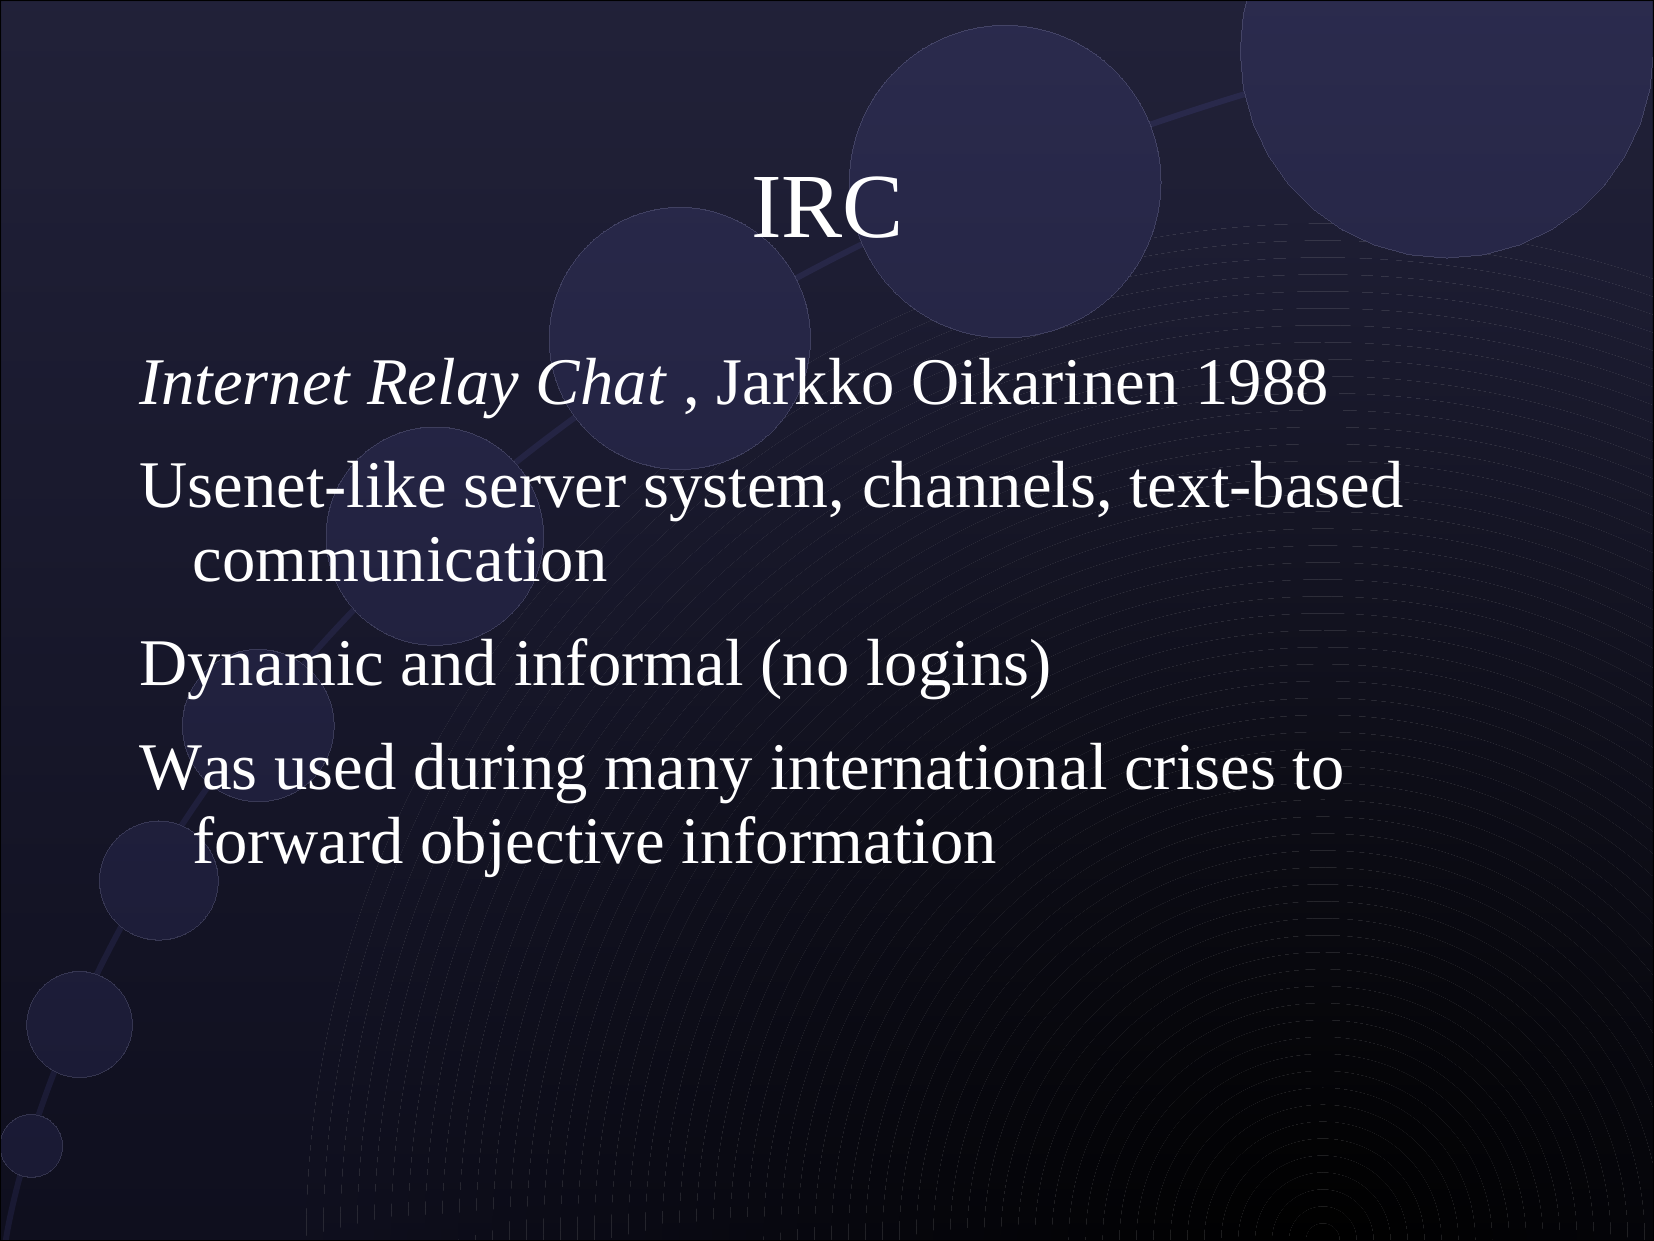

# IRC
Internet Relay Chat , Jarkko Oikarinen 1988
Usenet-like server system, channels, text-based communication
Dynamic and informal (no logins)
Was used during many international crises to forward objective information